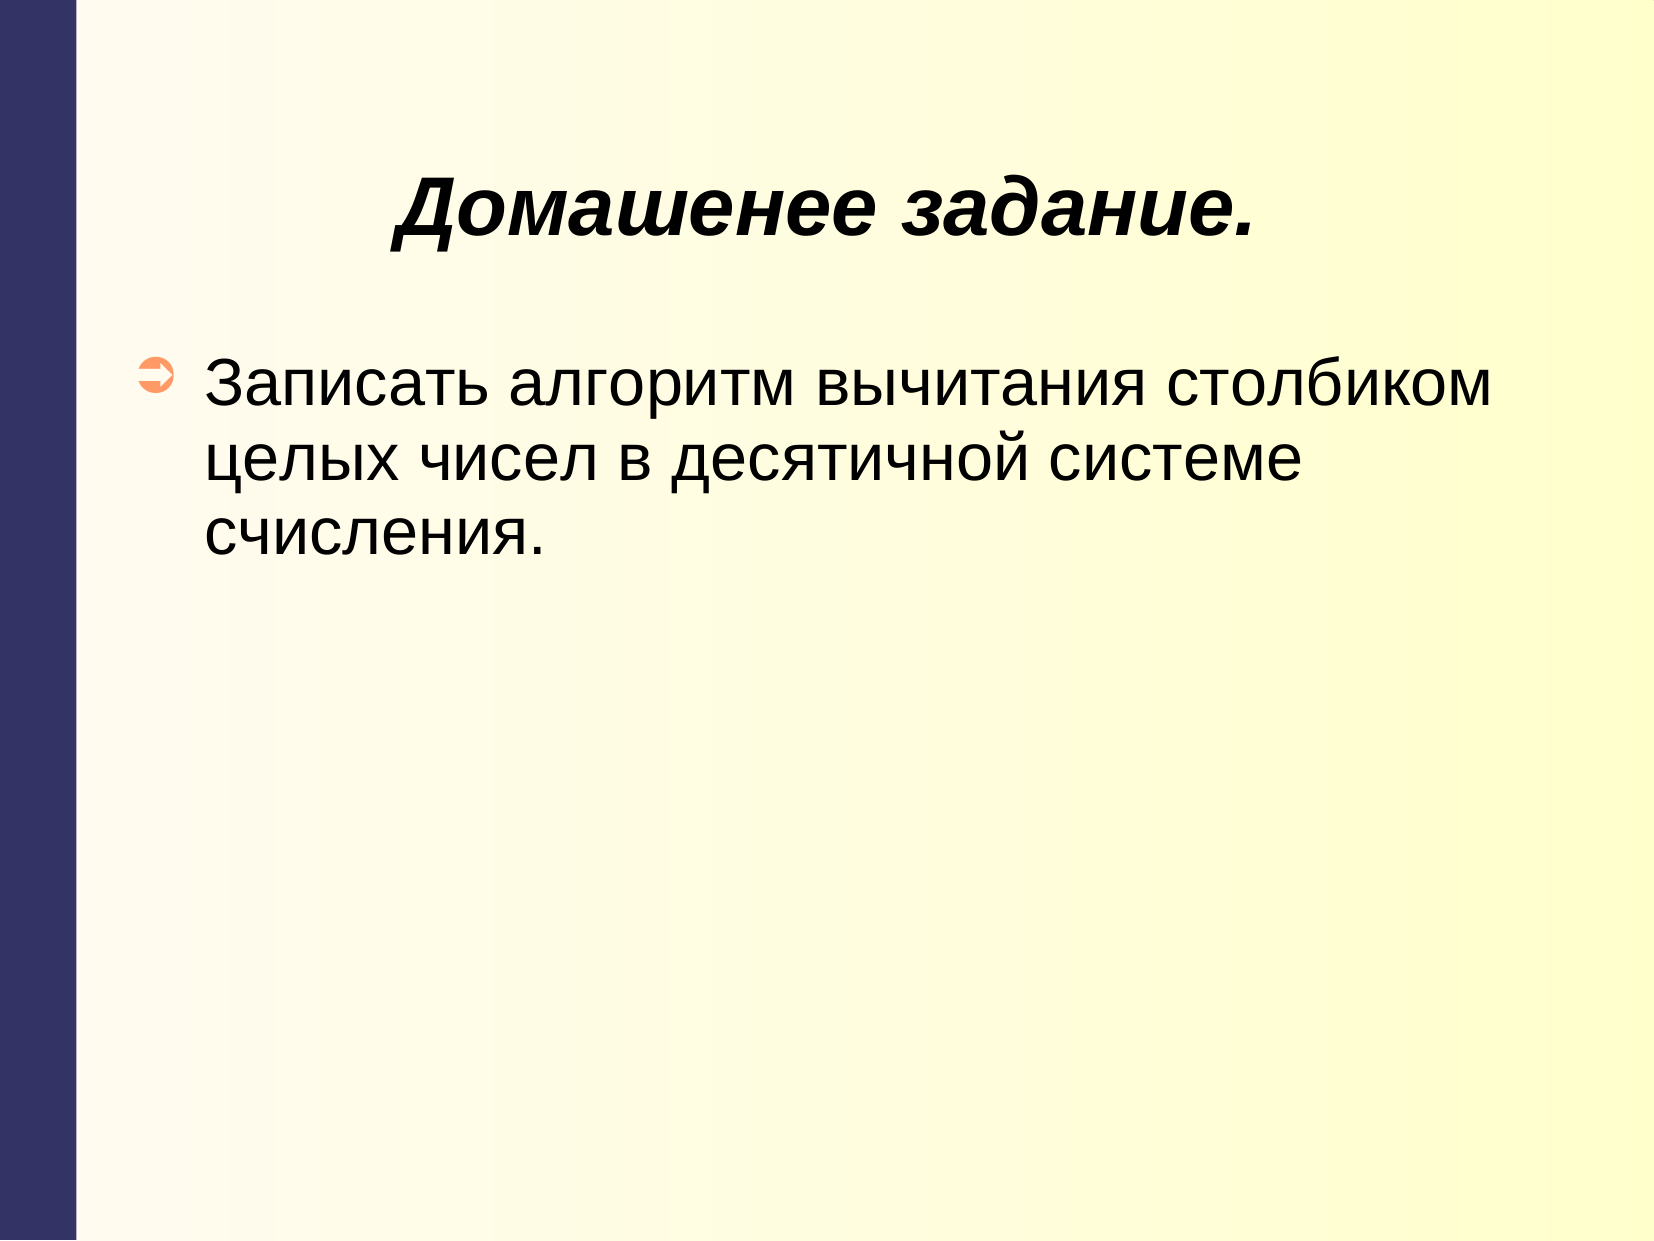

# Домашенее задание.
Записать алгоритм вычитания столбиком целых чисел в десятичной системе счисления.